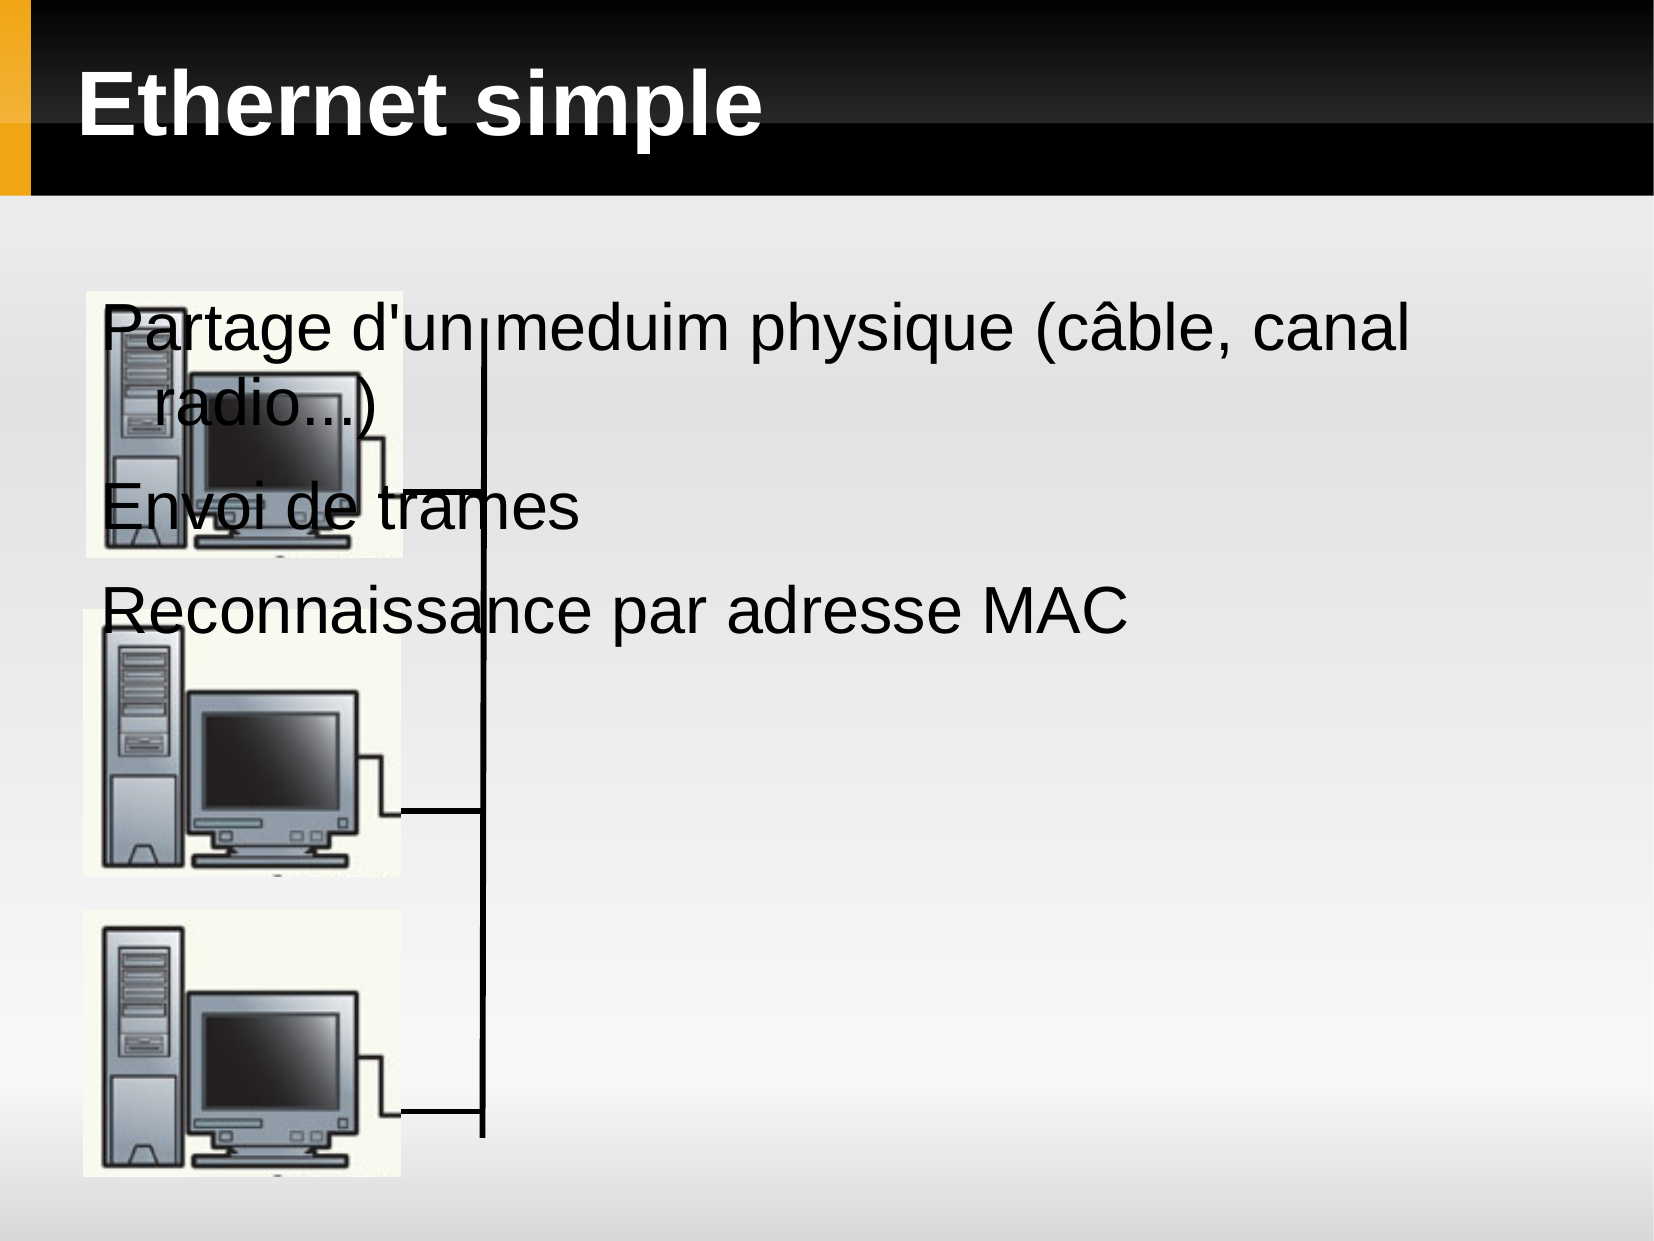

# Ethernet simple
Partage d'un meduim physique (câble, canal radio...)
Envoi de trames
Reconnaissance par adresse MAC